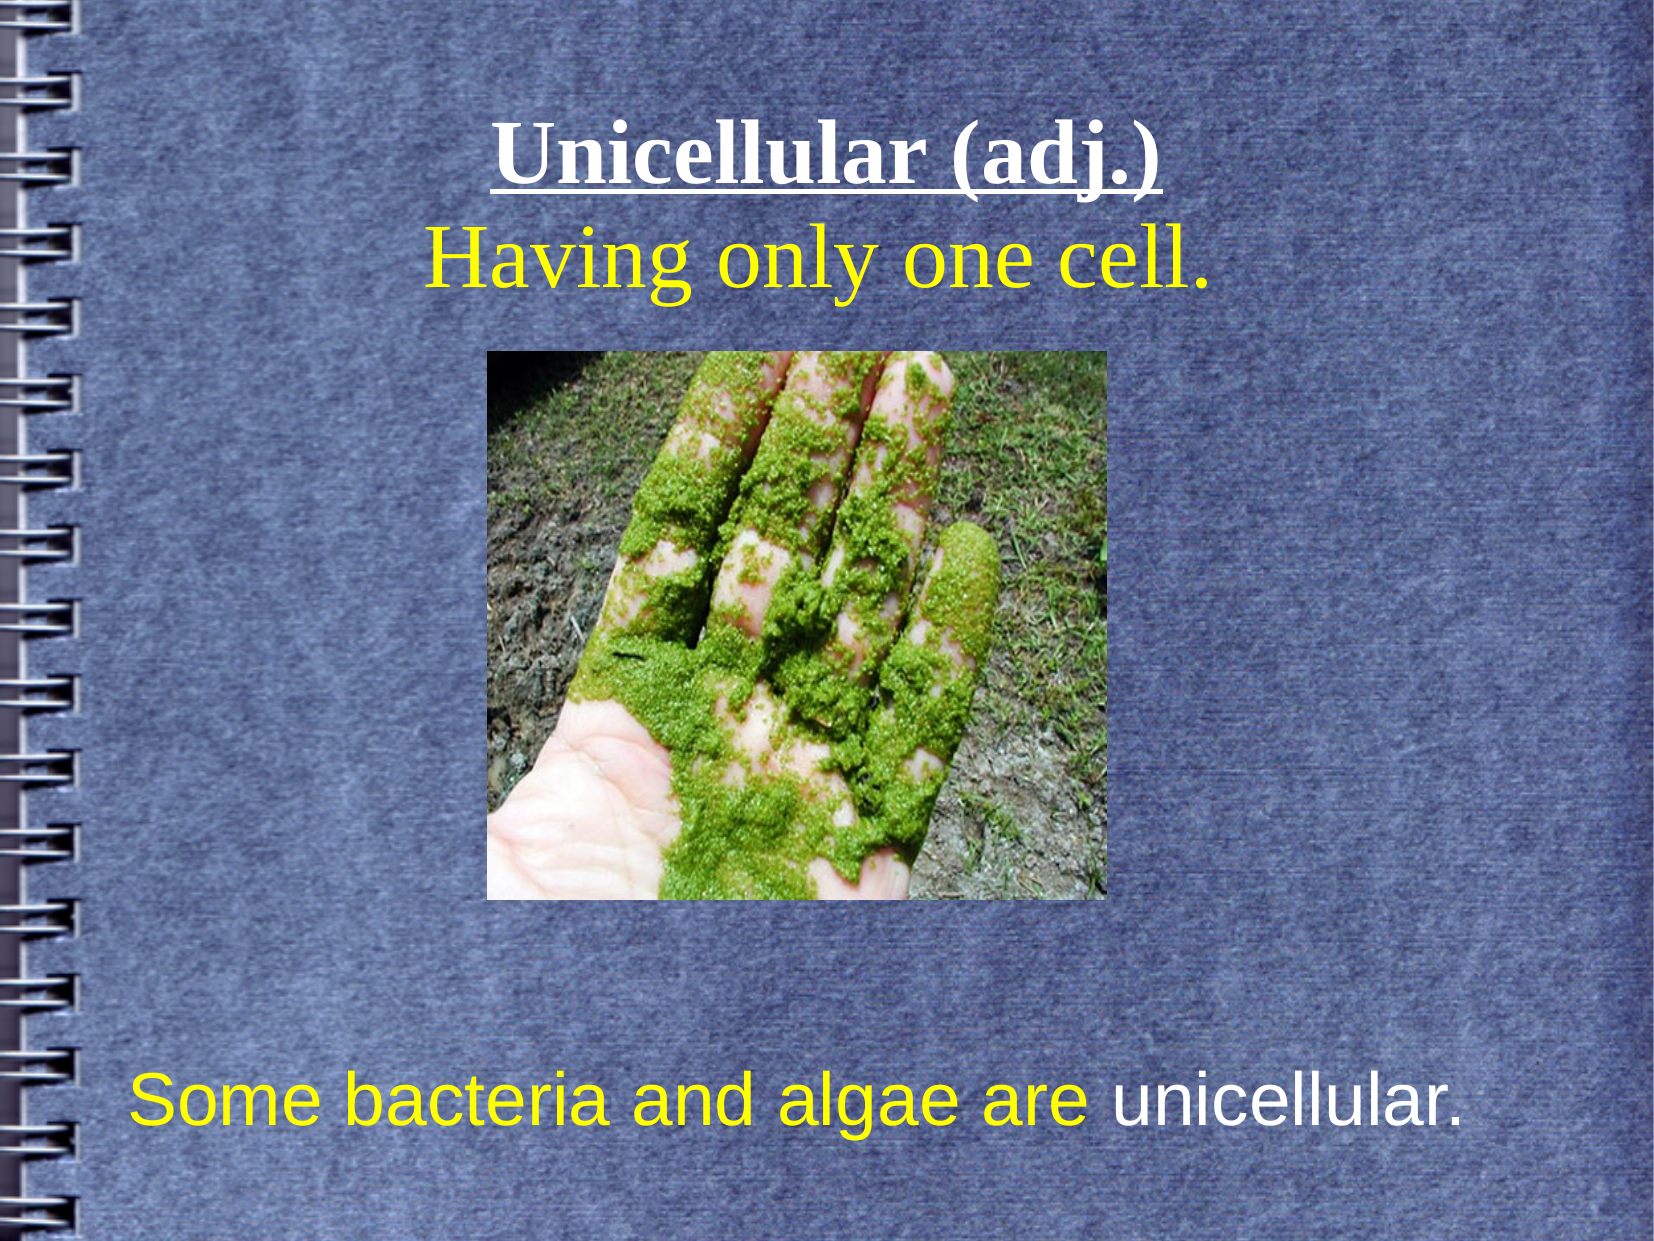

Having only one cell.
# Unicellular (adj.)
Some bacteria and algae are unicellular.